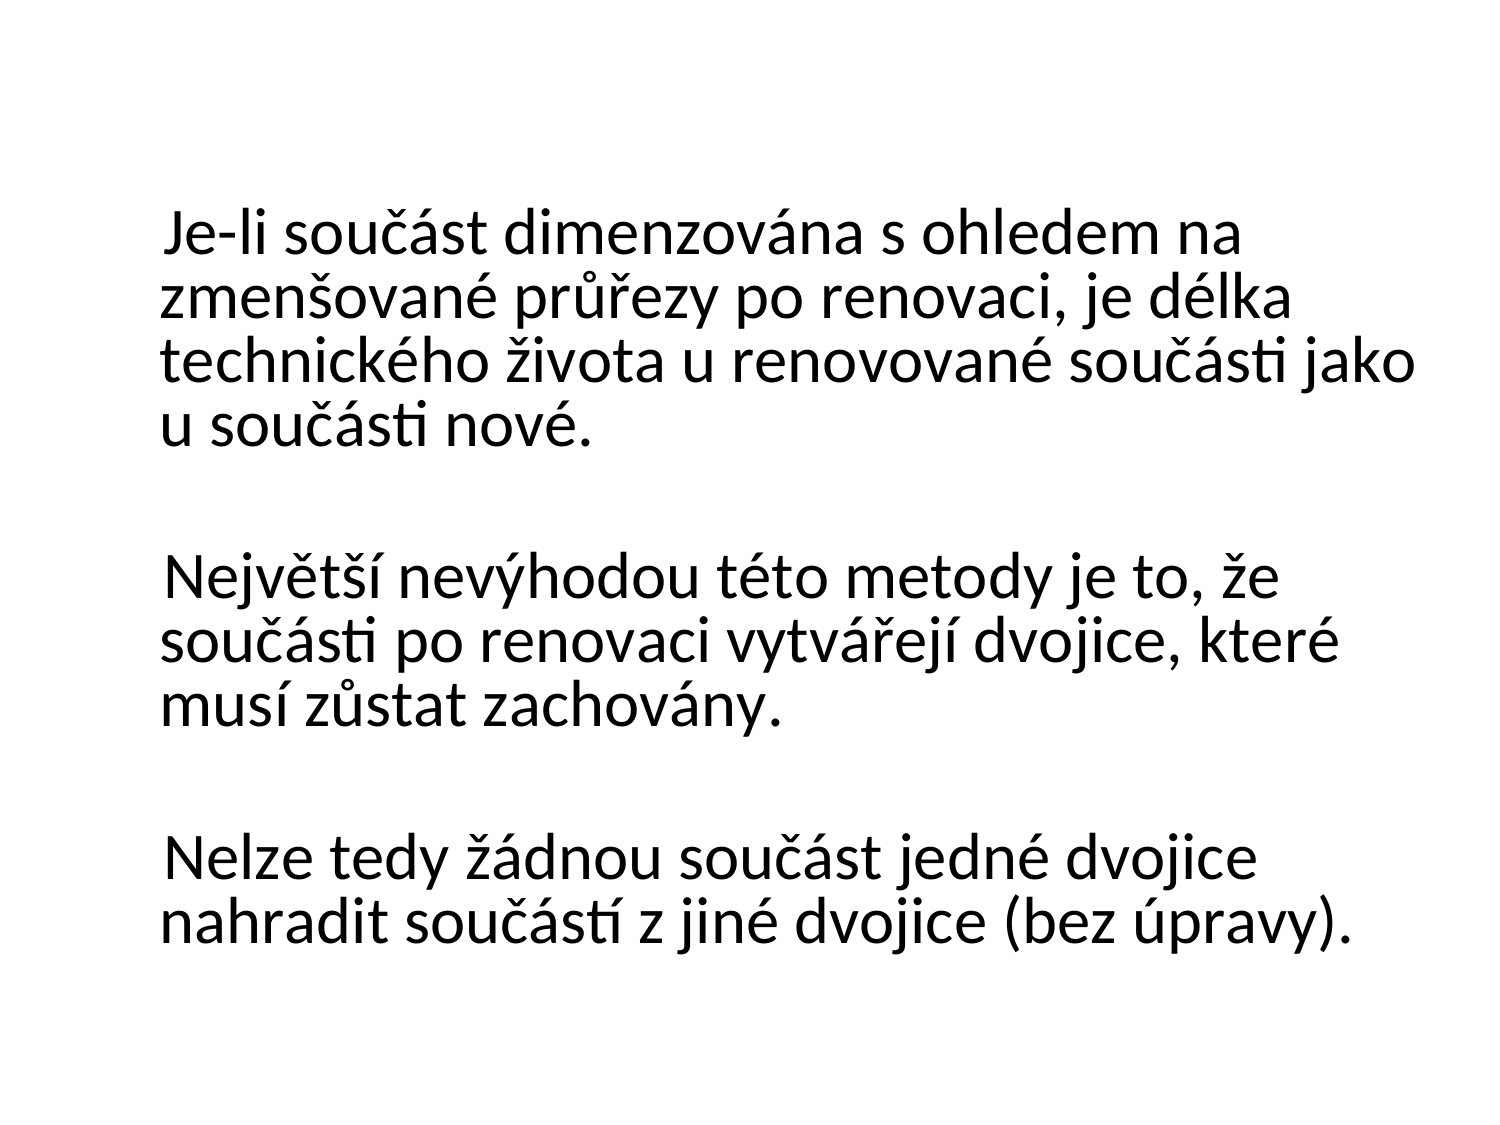

# Je-li součást dimenzována s ohledem na zmenšované průřezy po renovaci, je délka technického života u renovované součásti jako u součásti nové.
 Největší nevýhodou této metody je to, že součásti po renovaci vytvářejí dvojice, které musí zůstat zachovány.
 Nelze tedy žádnou součást jedné dvojice nahradit součástí z jiné dvojice (bez úpravy).